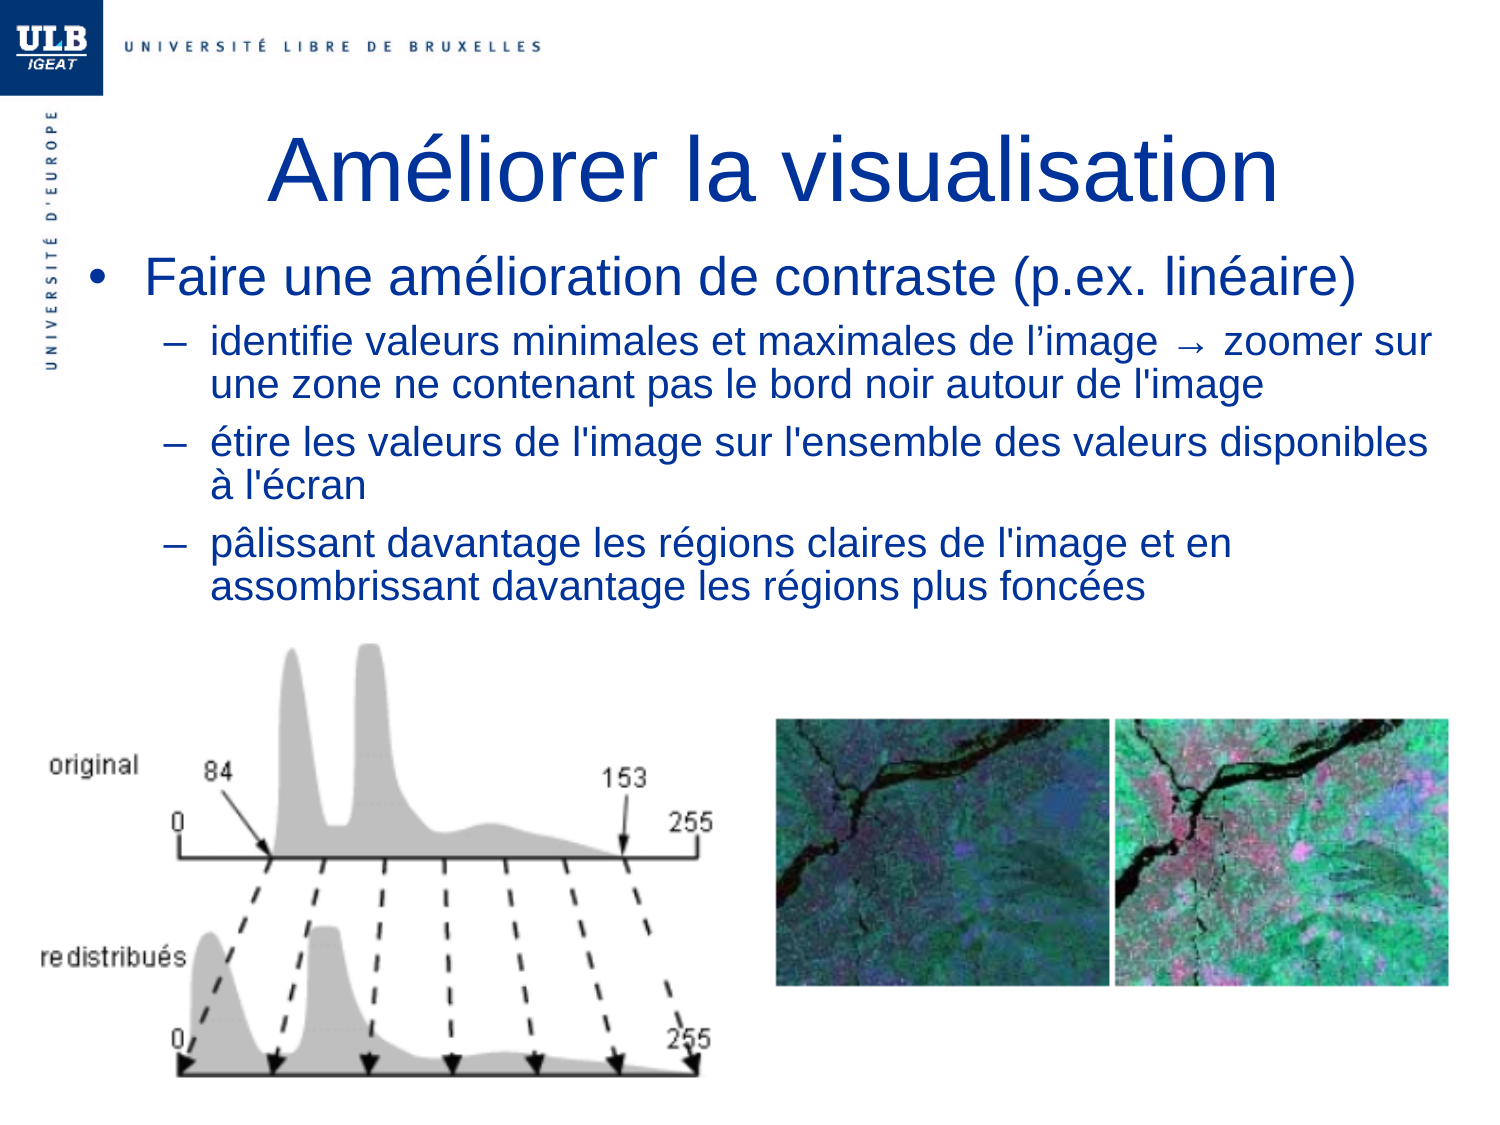

Améliorer la visualisation
# Faire une amélioration de contraste (p.ex. linéaire)
identifie valeurs minimales et maximales de l’image → zoomer sur une zone ne contenant pas le bord noir autour de l'image
étire les valeurs de l'image sur l'ensemble des valeurs disponibles à l'écran
pâlissant davantage les régions claires de l'image et en assombrissant davantage les régions plus foncées